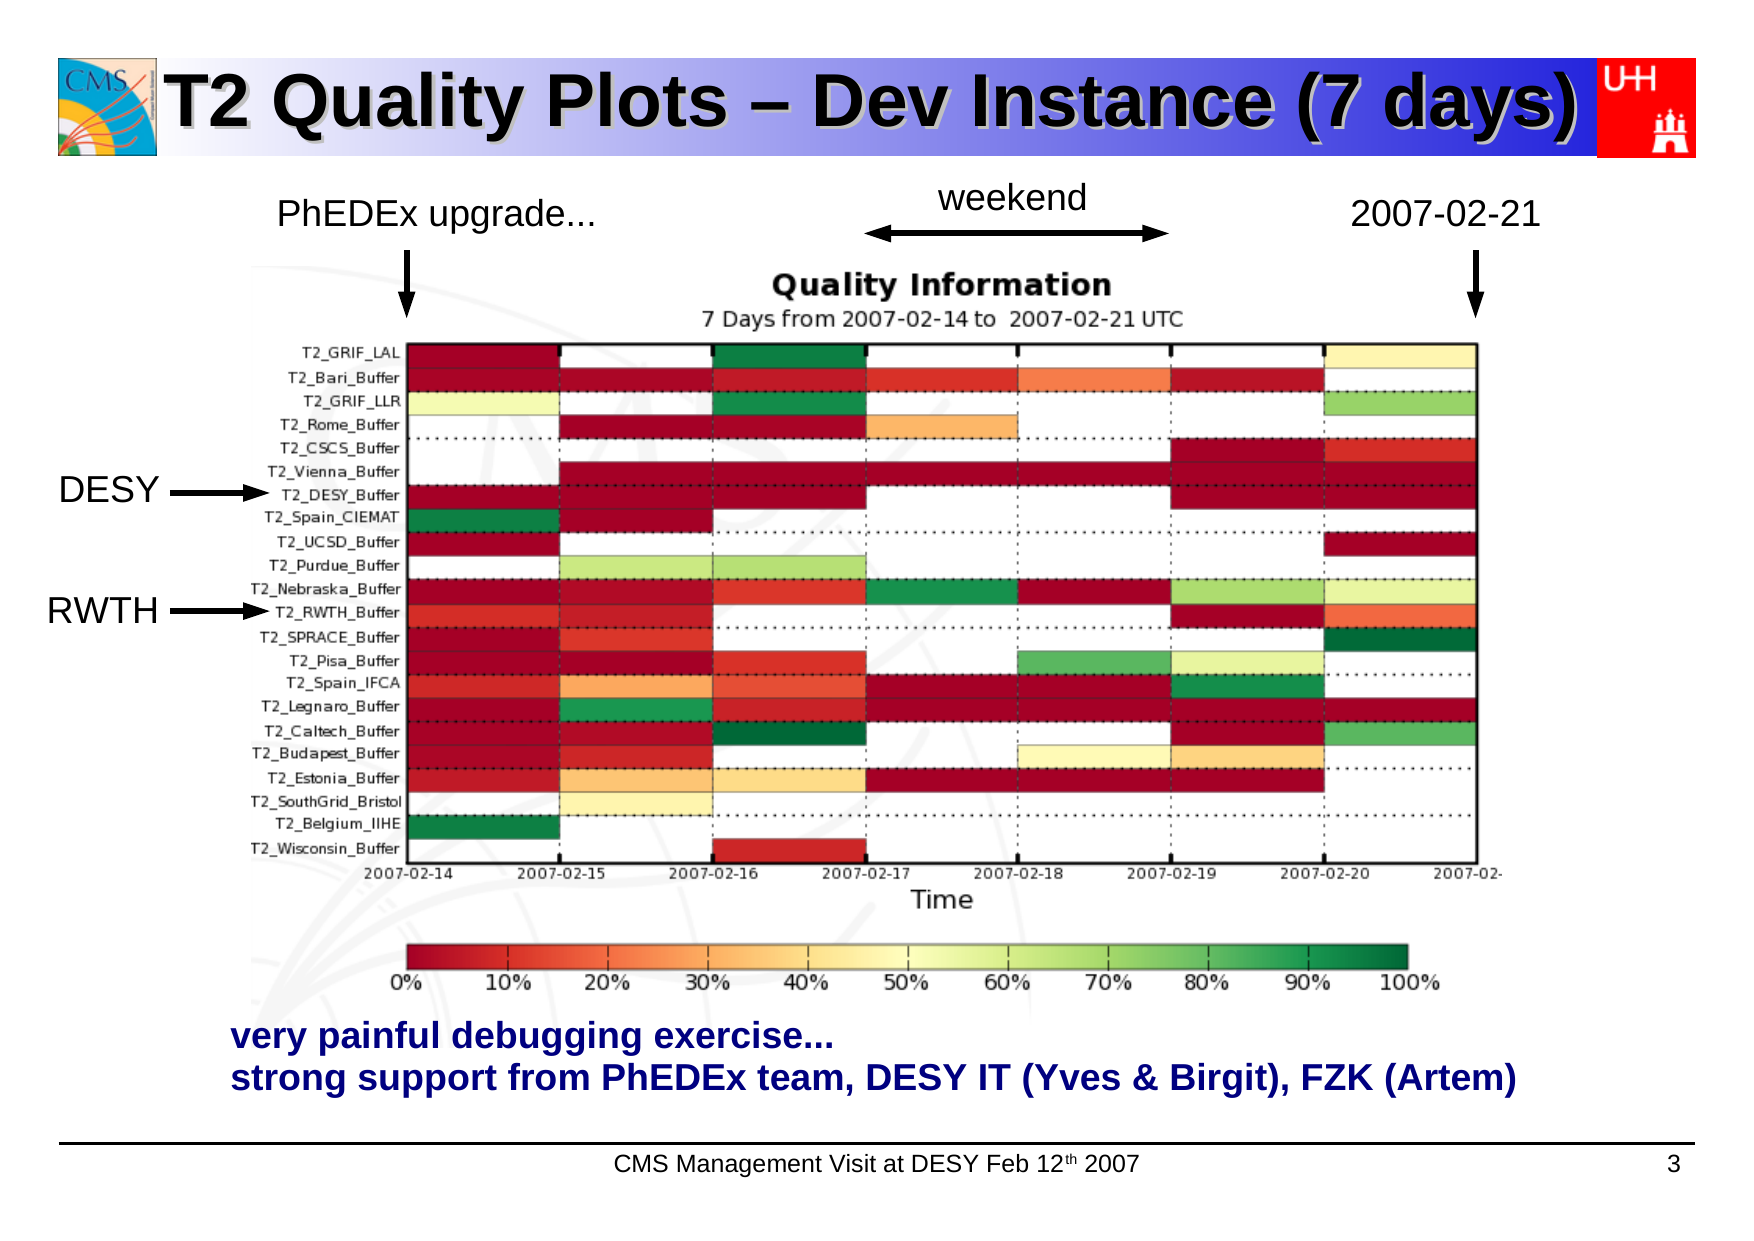

T2 Quality Plots – Dev Instance (7 days)
weekend
PhEDEx upgrade...
2007-02-21
DESY
RWTH
 very painful debugging exercise...
 strong support from PhEDEx team, DESY IT (Yves & Birgit), FZK (Artem)
CMS Management Visit at DESY Feb 12th 2007